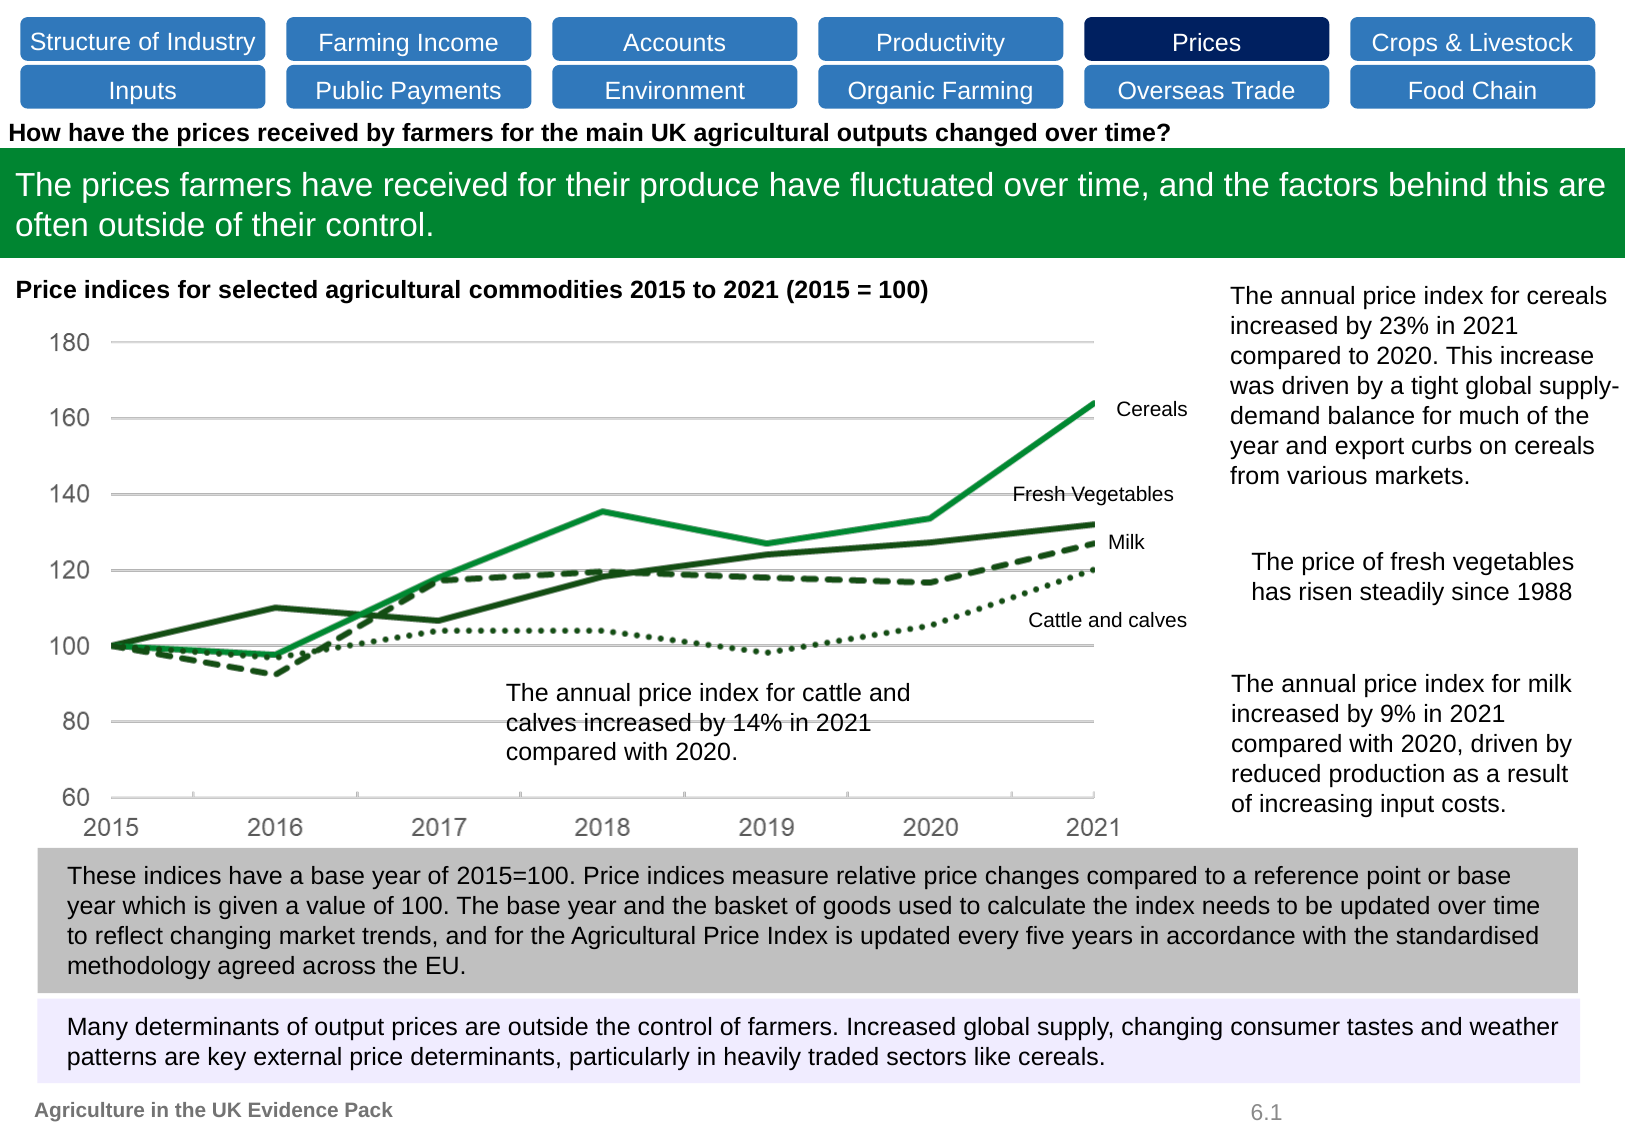

Structure of Industry
Farming Income
Accounts
Productivity
Prices
Crops & Livestock
Inputs
Public Payments
Environment
Organic Farming
Overseas Trade
Food Chain
How have the prices received by farmers for the main UK agricultural outputs changed over time?
The prices farmers have received for their produce have fluctuated over time, and the factors behind this are often outside of their control.
# Slide 6.1 – How have the prices received by farmers for the main UK agricultural outputs changed over time?
Price indices for selected agricultural commodities 2015 to 2021 (2015 = 100)
The annual price index for cereals increased by 23% in 2021 compared to 2020. This increase was driven by a tight global supply-demand balance for much of the year and export curbs on cereals from various markets.
Cereals
Fresh Vegetables
Milk
The price of fresh vegetables has risen steadily since 1988
Cattle and calves
The annual price index for milk increased by 9% in 2021 compared with 2020, driven by reduced production as a result of increasing input costs.
The annual price index for cattle and calves increased by 14% in 2021 compared with 2020.
These indices have a base year of 2015=100. Price indices measure relative price changes compared to a reference point or base year which is given a value of 100. The base year and the basket of goods used to calculate the index needs to be updated over time to reflect changing market trends, and for the Agricultural Price Index is updated every five years in accordance with the standardised methodology agreed across the EU.
Many determinants of output prices are outside the control of farmers. Increased global supply, changing consumer tastes and weather patterns are key external price determinants, particularly in heavily traded sectors like cereals.
6.1
Agriculture in the UK Evidence Pack